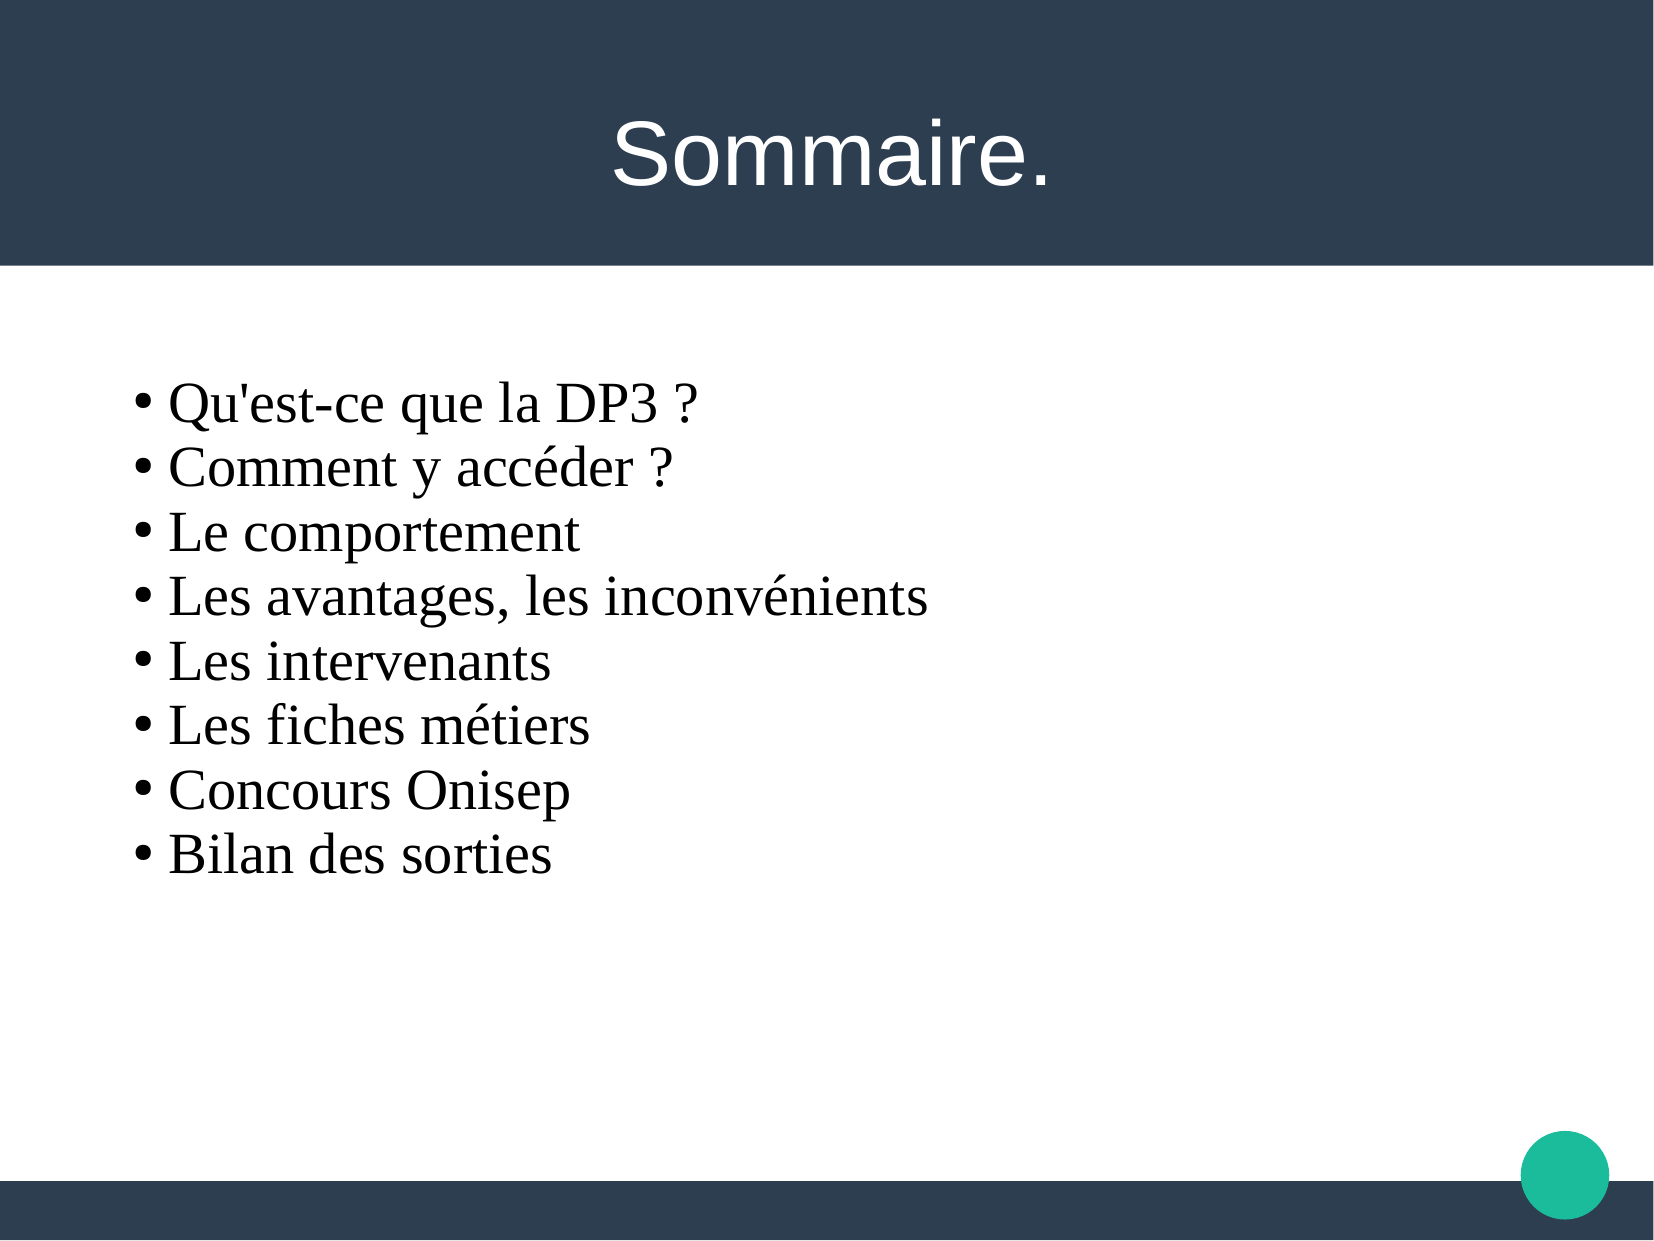

Sommaire.
Qu'est-ce que la DP3 ?
Comment y accéder ?
Le comportement
Les avantages, les inconvénients
Les intervenants
Les fiches métiers
Concours Onisep
Bilan des sorties